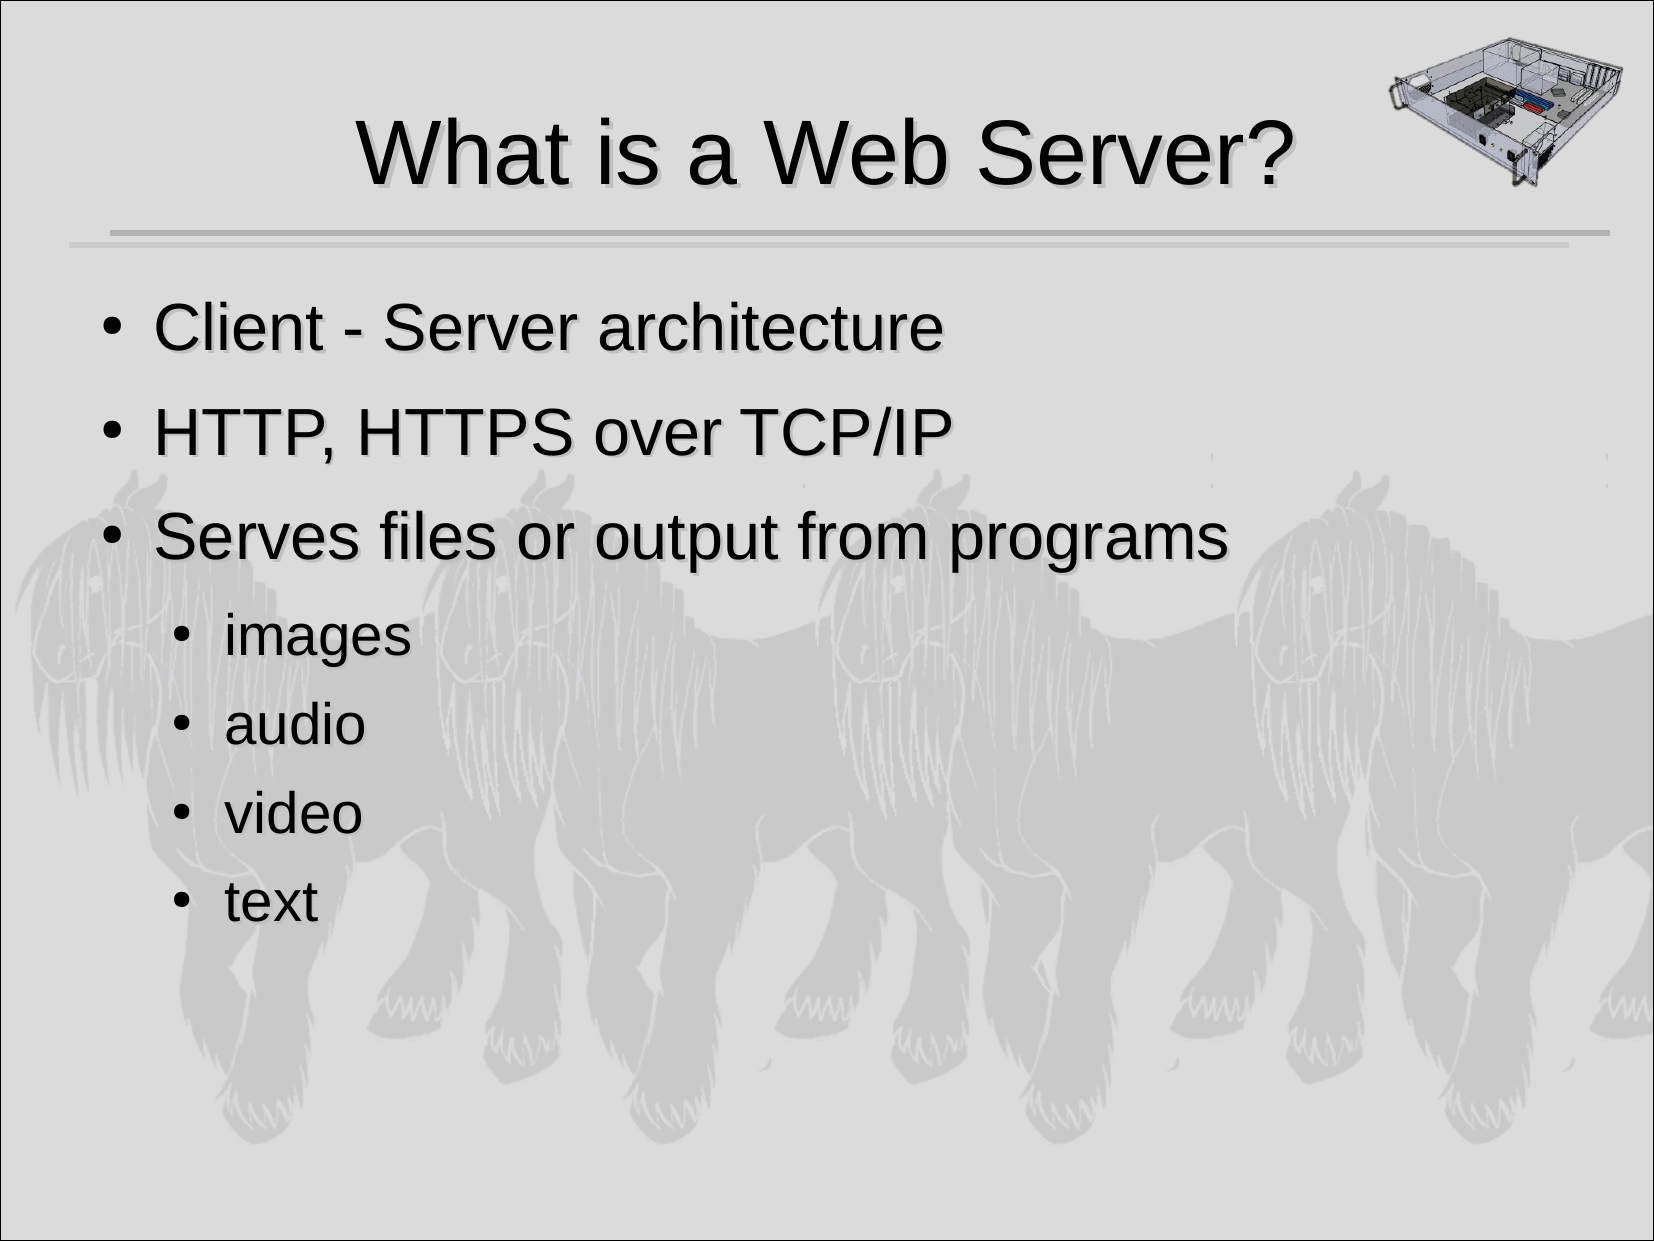

# What is a Web Server?
Client - Server architecture
HTTP, HTTPS over TCP/IP
Serves files or output from programs
images
audio
video
text